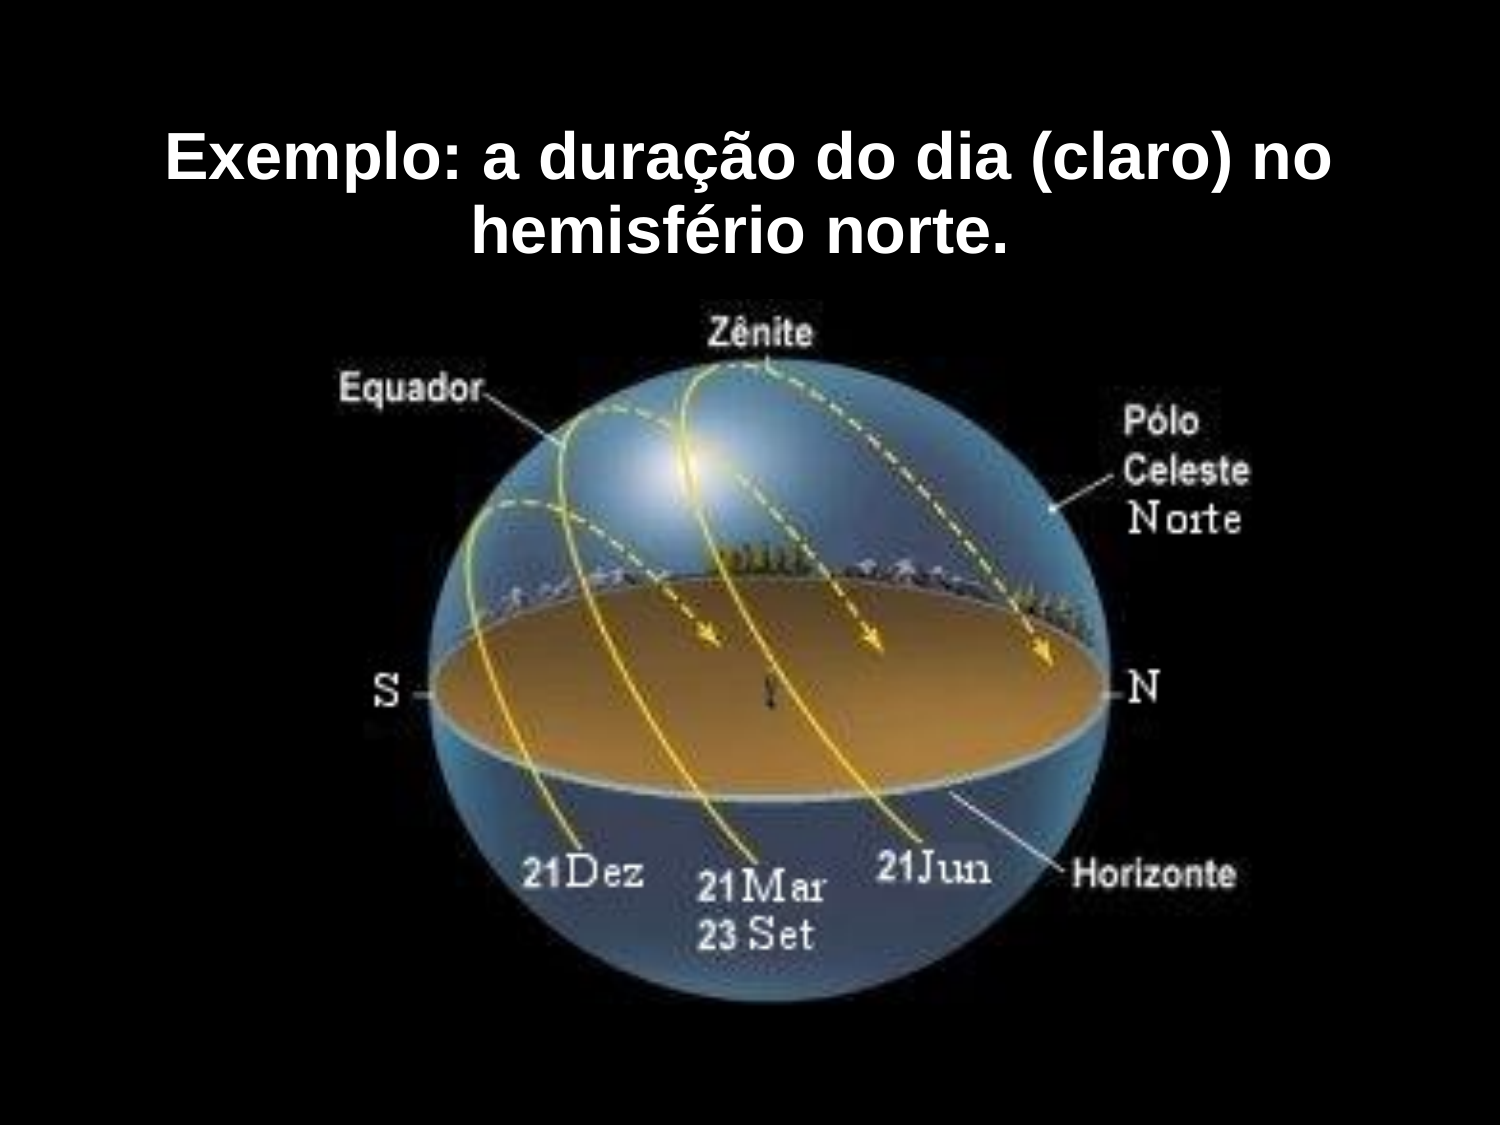

# Exemplo: a duração do dia (claro) no hemisfério norte.